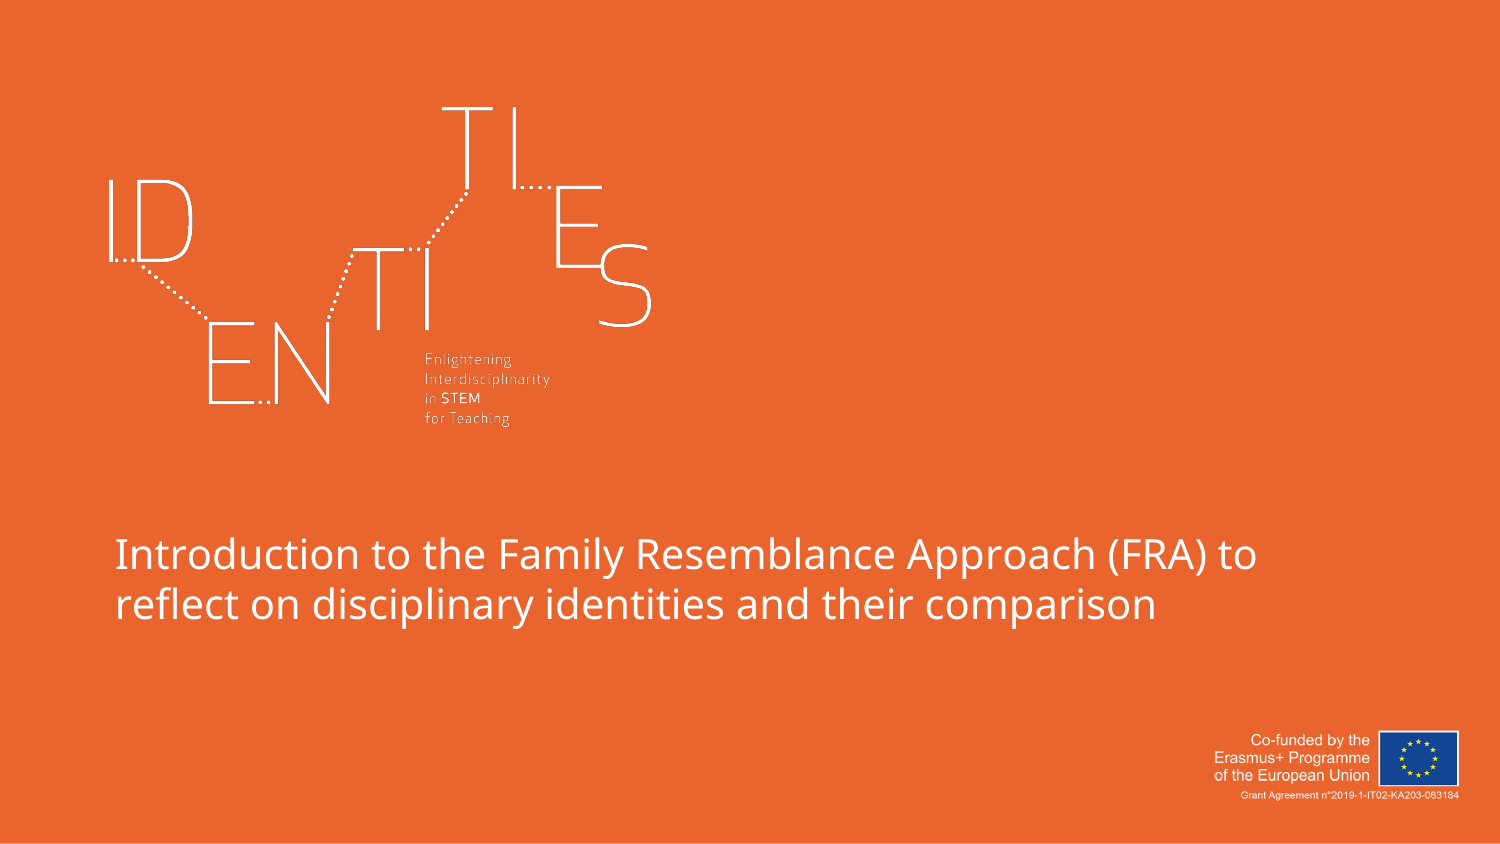

Introduction to the Family Resemblance Approach (FRA) to reflect on disciplinary identities and their comparison